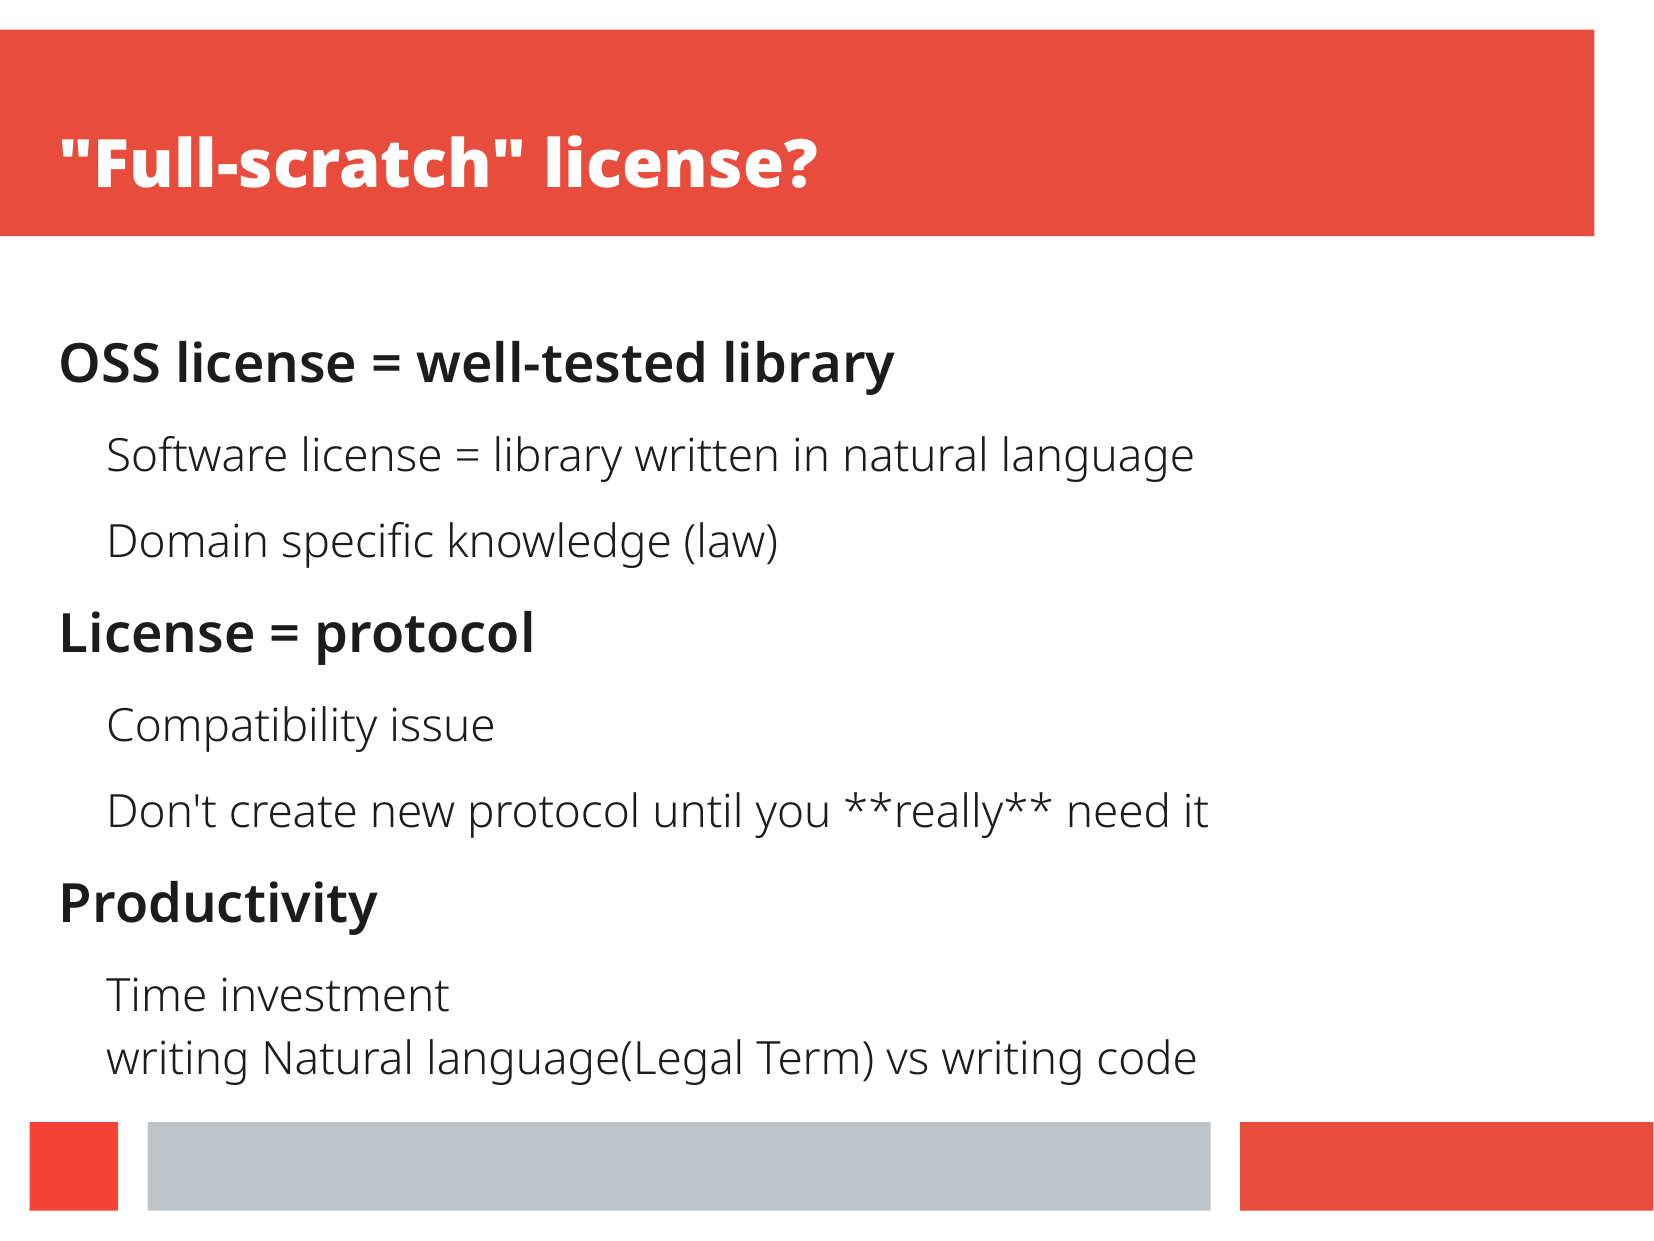

# "Full-scratch" license?
OSS license = well-tested library
Software license = library written in natural language
Domain specific knowledge (law)
License = protocol
Compatibility issue
Don't create new protocol until you **really** need it
Productivity
Time investment
writing Natural language(Legal Term) vs writing code